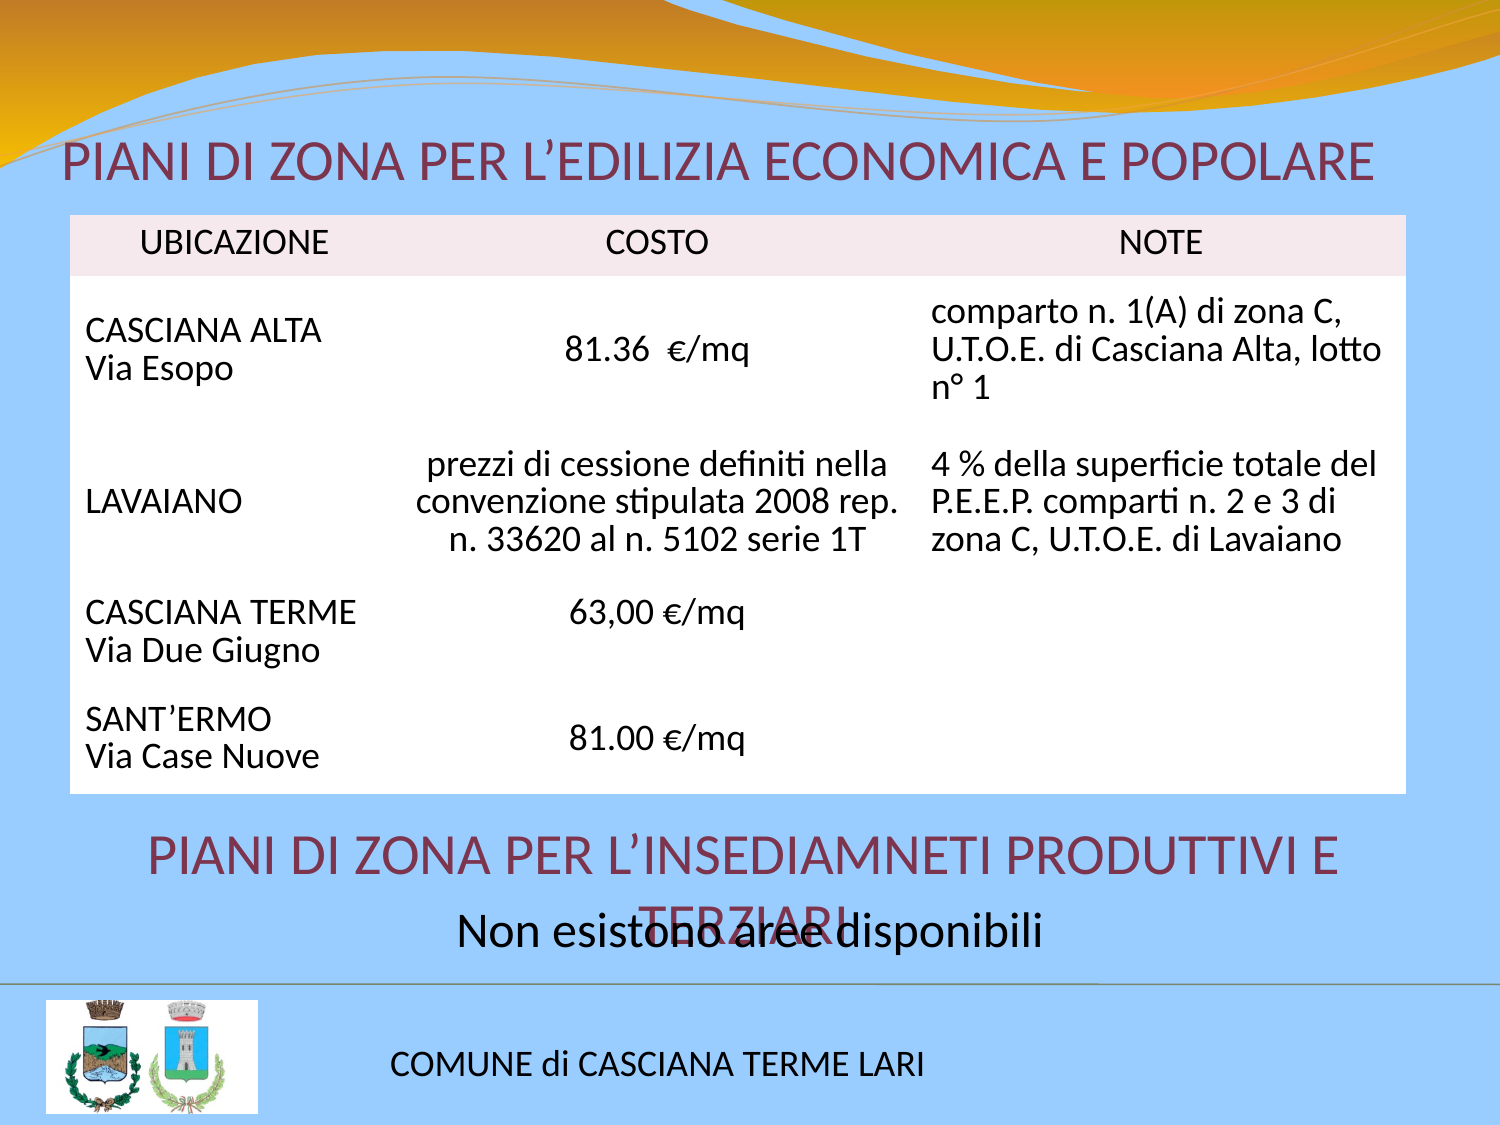

PIANI DI ZONA PER L’EDILIZIA ECONOMICA E POPOLARE
| UBICAZIONE | COSTO | NOTE |
| --- | --- | --- |
| CASCIANA ALTA Via Esopo | 81.36 €/mq | comparto n. 1(A) di zona C, U.T.O.E. di Casciana Alta, lotto n° 1 |
| LAVAIANO | prezzi di cessione definiti nella convenzione stipulata 2008 rep. n. 33620 al n. 5102 serie 1T | 4 % della superficie totale del P.E.E.P. comparti n. 2 e 3 di zona C, U.T.O.E. di Lavaiano |
| CASCIANA TERME Via Due Giugno | 63,00 €/mq | |
| SANT’ERMO Via Case Nuove | 81.00 €/mq | |
# PIANI DI ZONA PER L’INSEDIAMNETI PRODUTTIVI E TERZIARI
Non esistono aree disponibili
COMUNE di CASCIANA TERME LARI